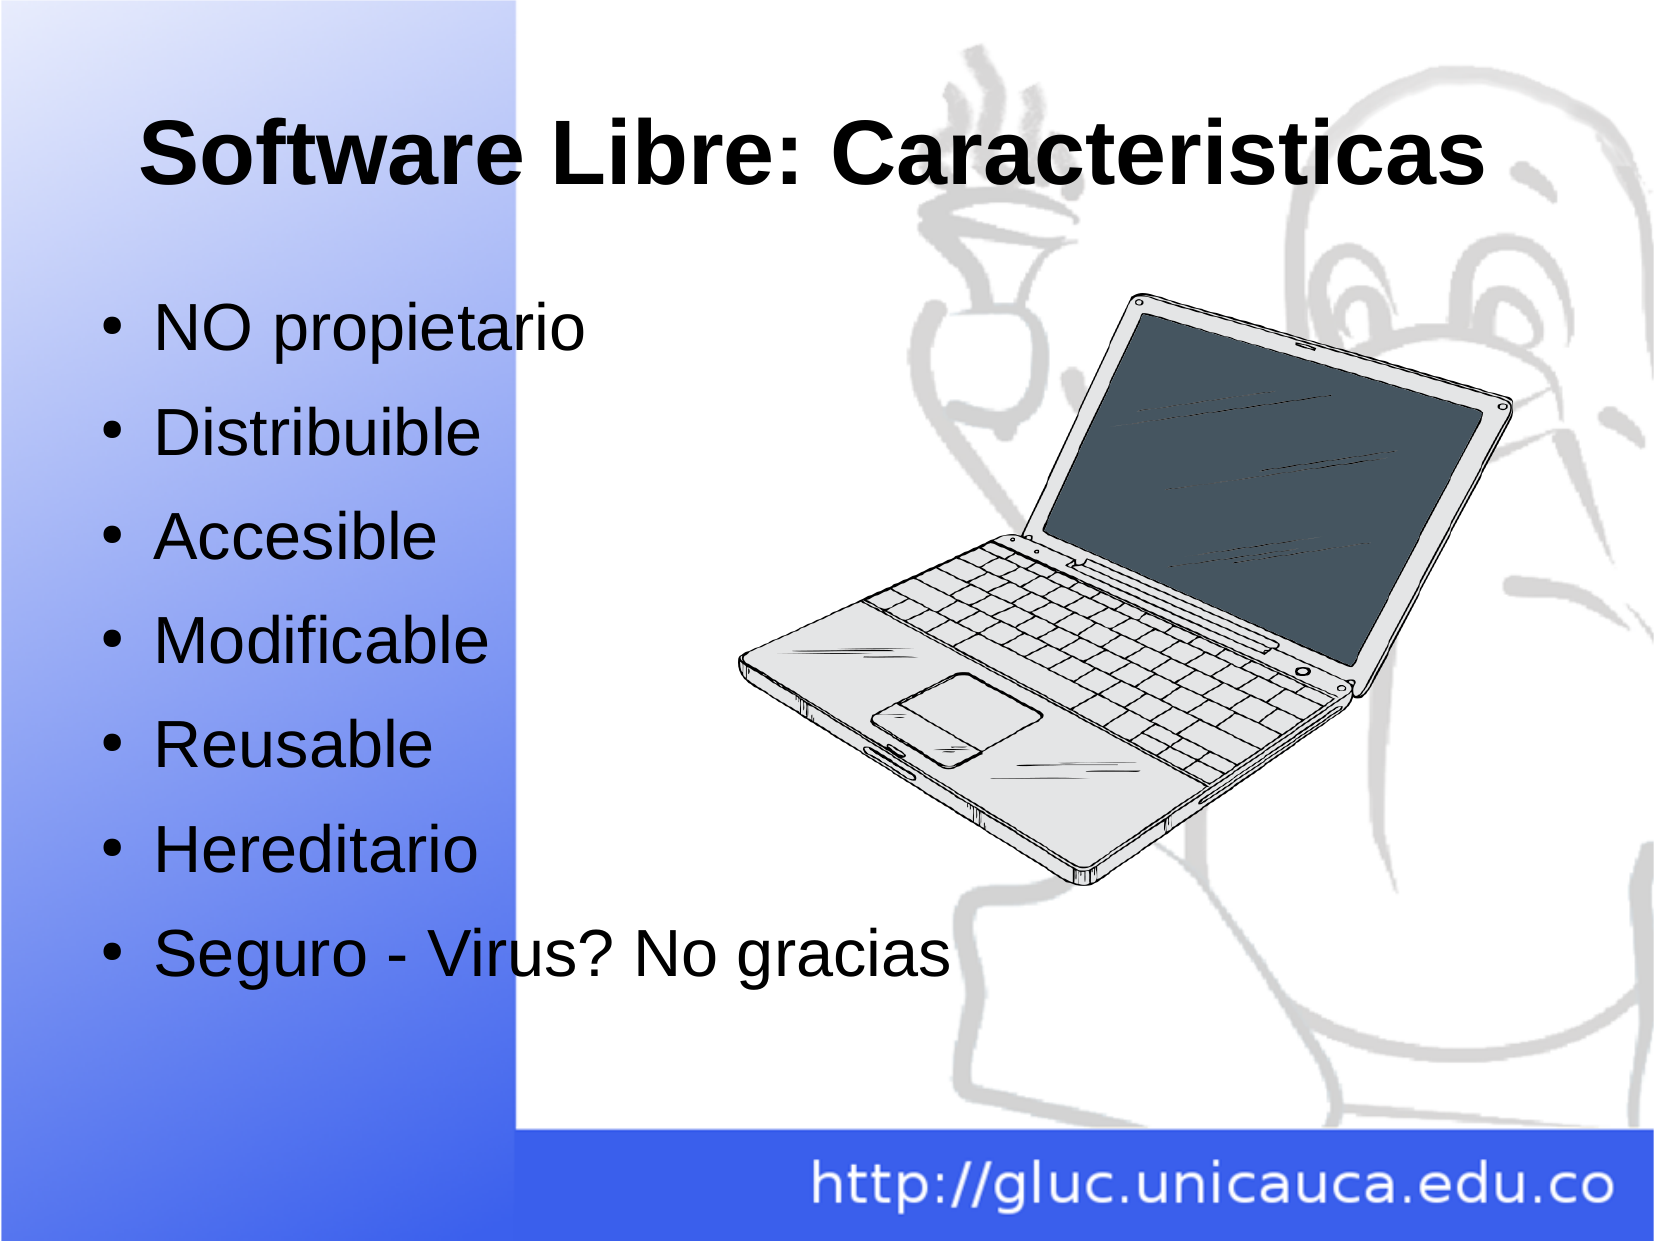

# Software Libre: Caracteristicas
NO propietario
Distribuible
Accesible
Modificable
Reusable
Hereditario
Seguro - Virus? No gracias